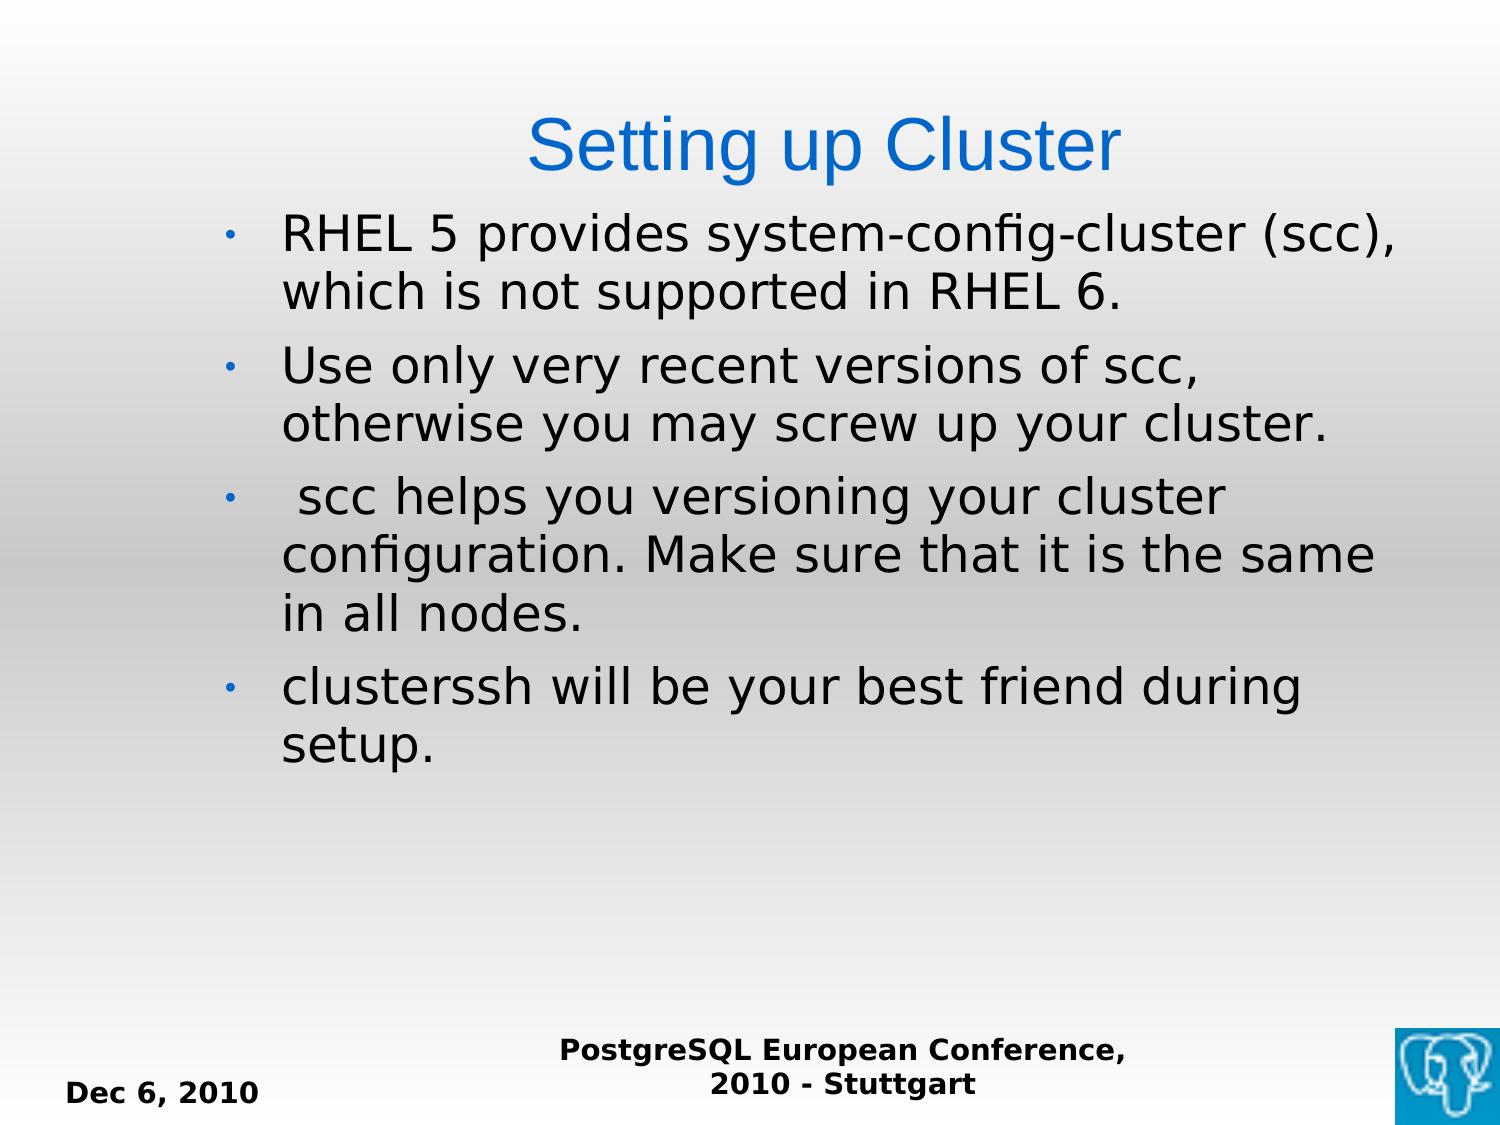

# Setting up Cluster
RHEL 5 provides system-config-cluster (scc), which is not supported in RHEL 6.
Use only very recent versions of scc, otherwise you may screw up your cluster.
 scc helps you versioning your cluster configuration. Make sure that it is the same in all nodes.
clusterssh will be your best friend during setup.